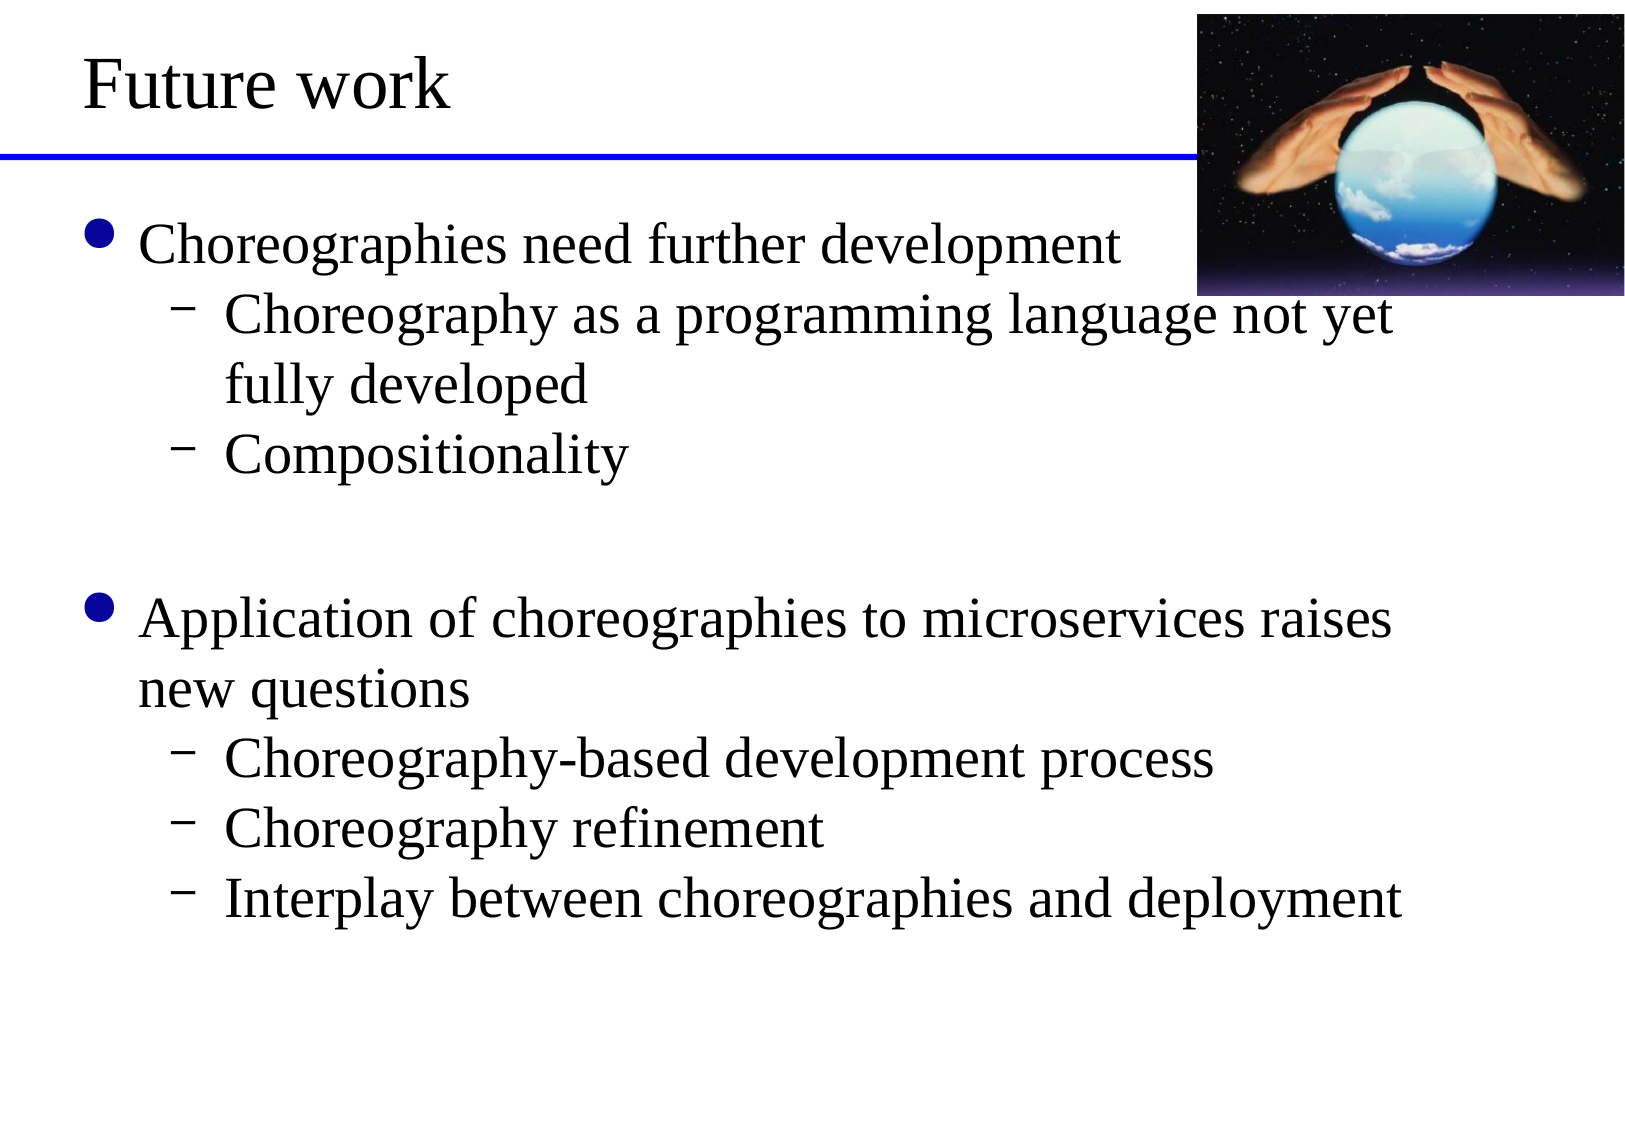

# Future work
Choreographies need further development
Choreography as a programming language not yet fully developed
Compositionality
Application of choreographies to microservices raises new questions
Choreography-based development process
Choreography refinement
Interplay between choreographies and deployment